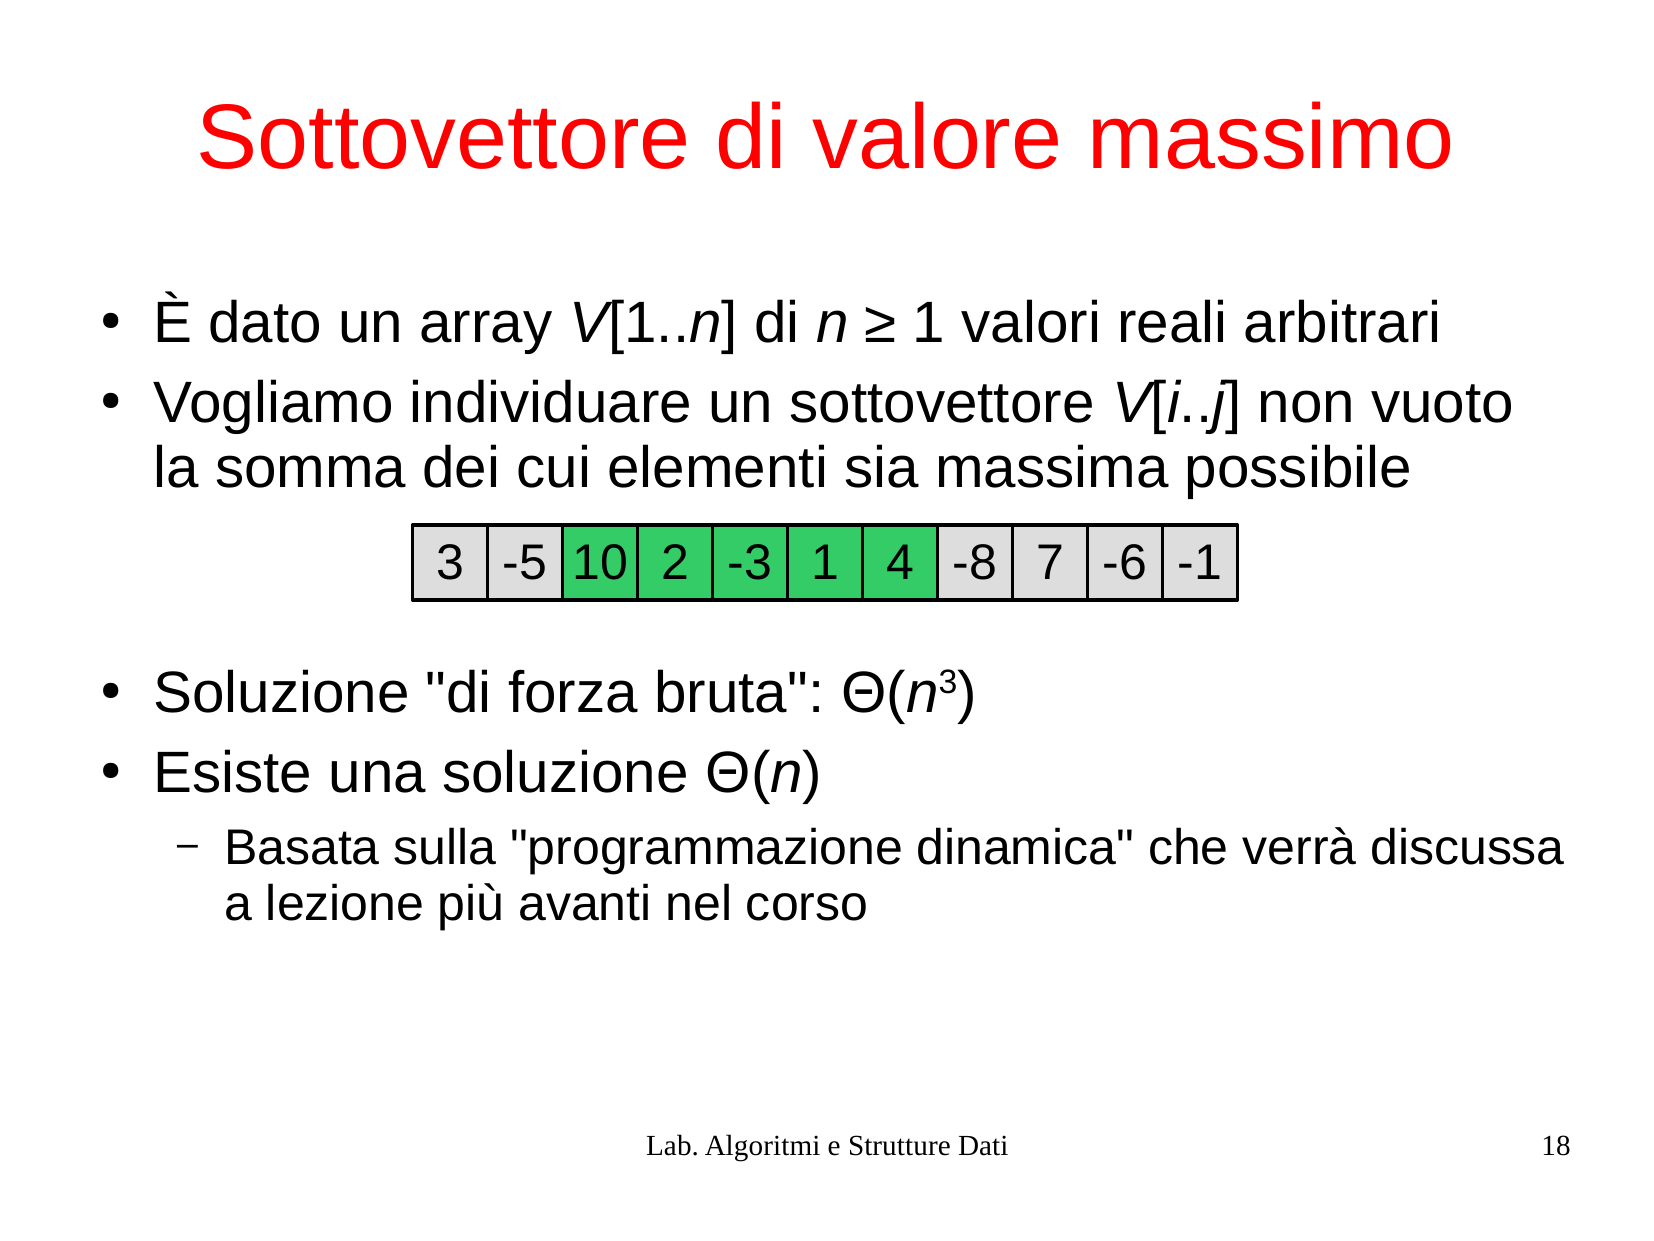

# Sottovettore di valore massimo
È dato un array V[1..n] di n ≥ 1 valori reali arbitrari
Vogliamo individuare un sottovettore V[i..j] non vuoto la somma dei cui elementi sia massima possibile
Soluzione "di forza bruta": Θ(n3)
Esiste una soluzione Θ(n)
Basata sulla "programmazione dinamica" che verrà discussa a lezione più avanti nel corso
3
-5
10
2
-3
1
4
-8
7
-6
-1
Lab. Algoritmi e Strutture Dati
18